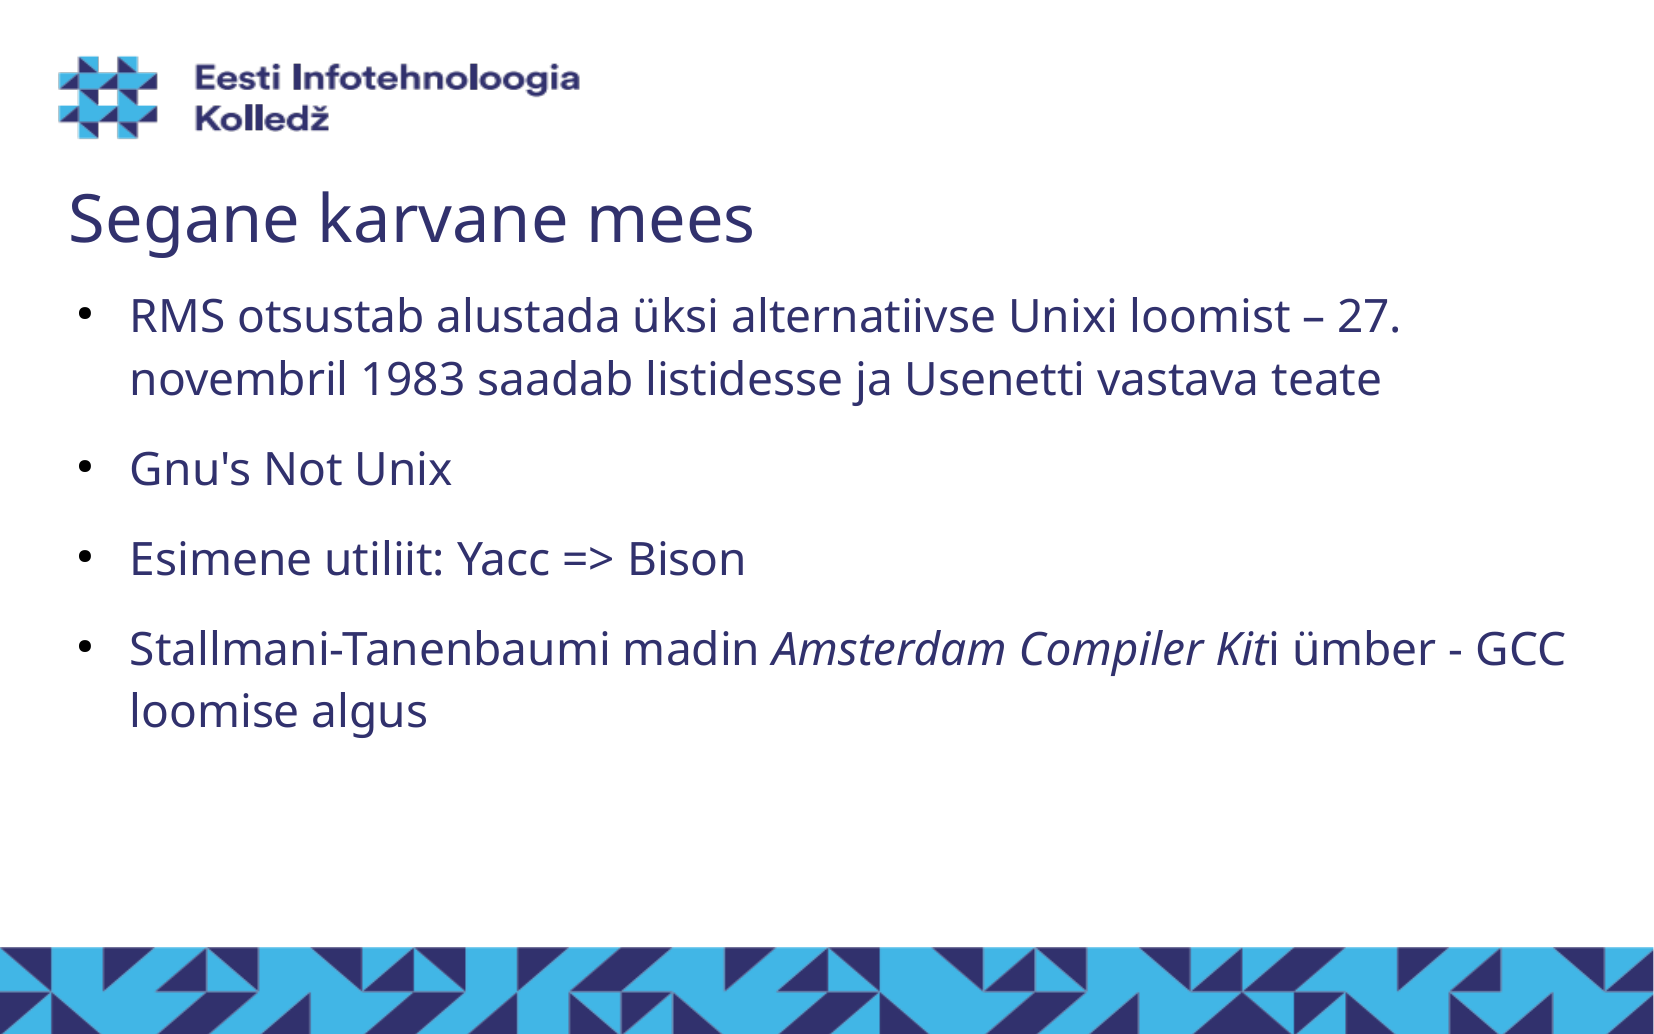

# Segane karvane mees
RMS otsustab alustada üksi alternatiivse Unixi loomist – 27. novembril 1983 saadab listidesse ja Usenetti vastava teate
Gnu's Not Unix
Esimene utiliit: Yacc => Bison
Stallmani-Tanenbaumi madin Amsterdam Compiler Kiti ümber - GCC loomise algus